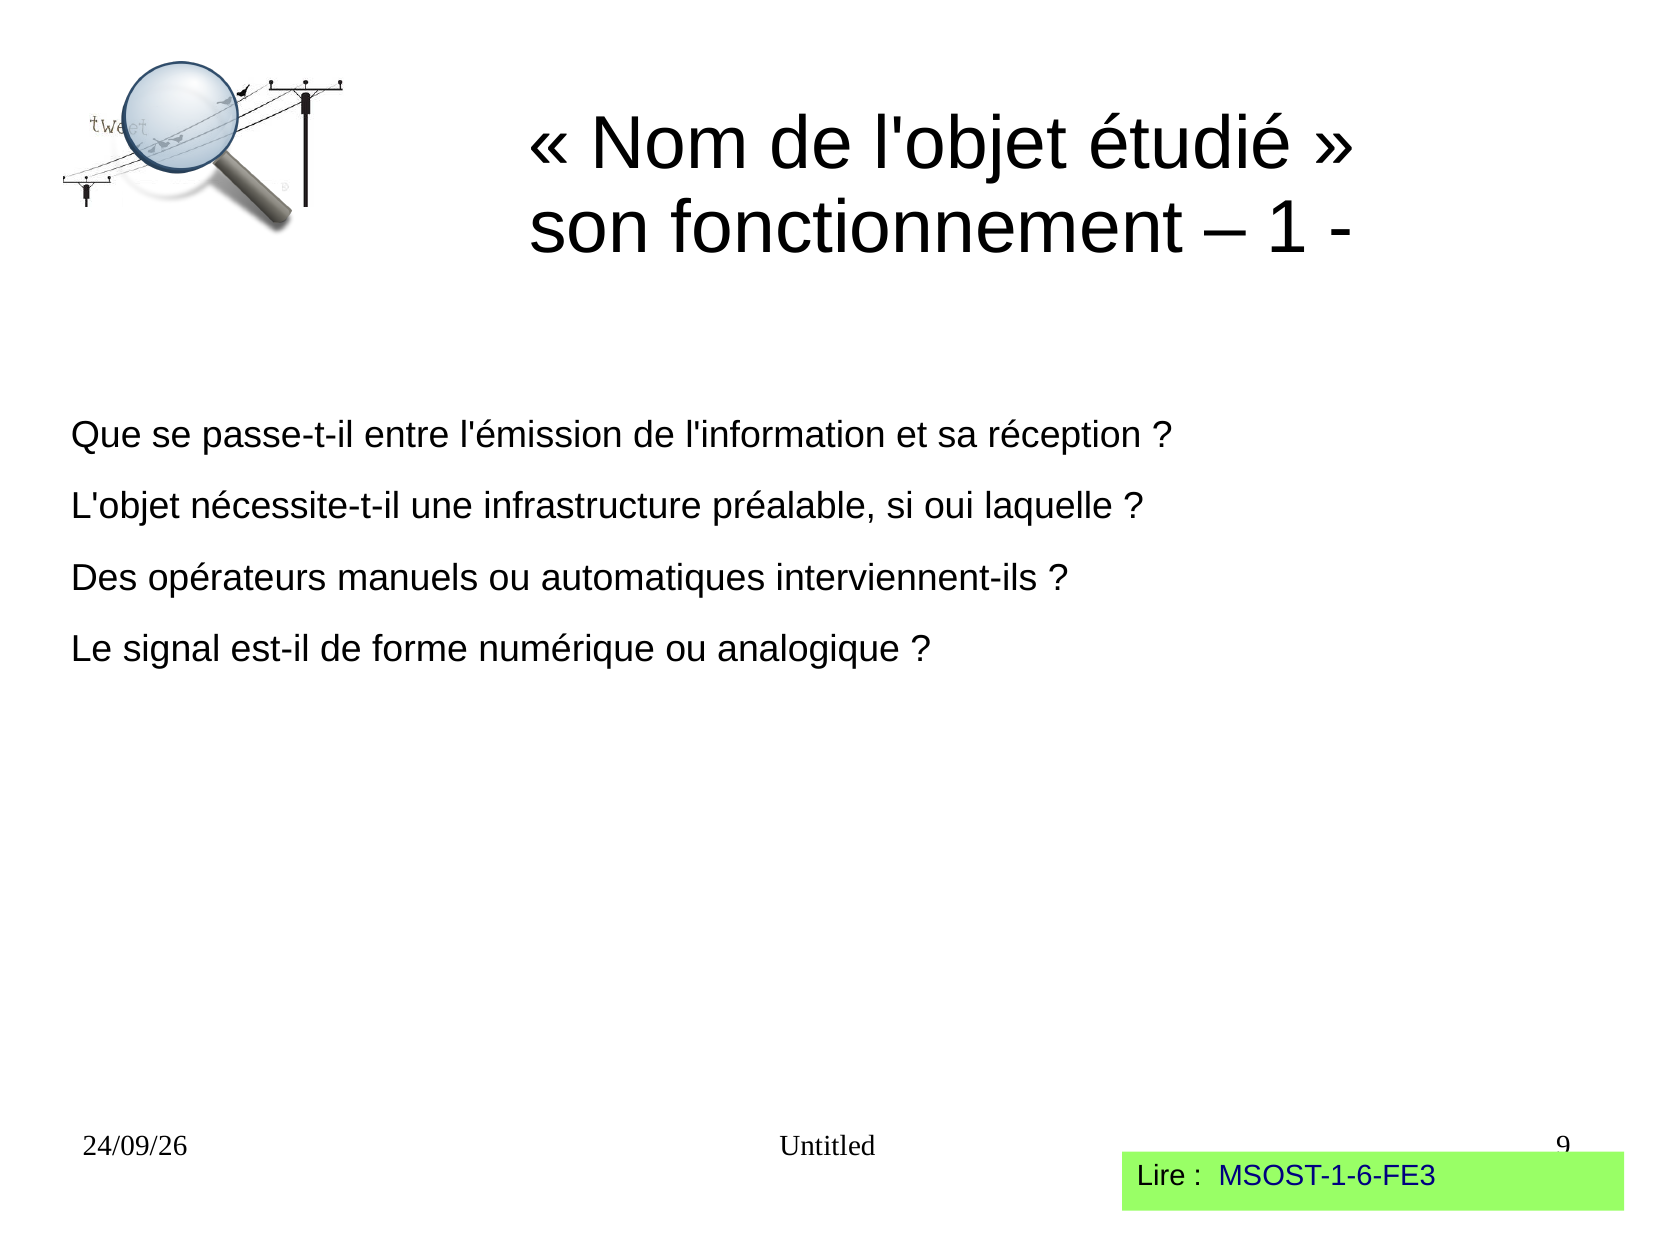

# « Nom de l'objet étudié » son fonctionnement – 1 -
Que se passe-t-il entre l'émission de l'information et sa réception ?
L'objet nécessite-t-il une infrastructure préalable, si oui laquelle ?
Des opérateurs manuels ou automatiques interviennent-ils ?
Le signal est-il de forme numérique ou analogique ?
9
Lire : MSOST-1-6-FE3